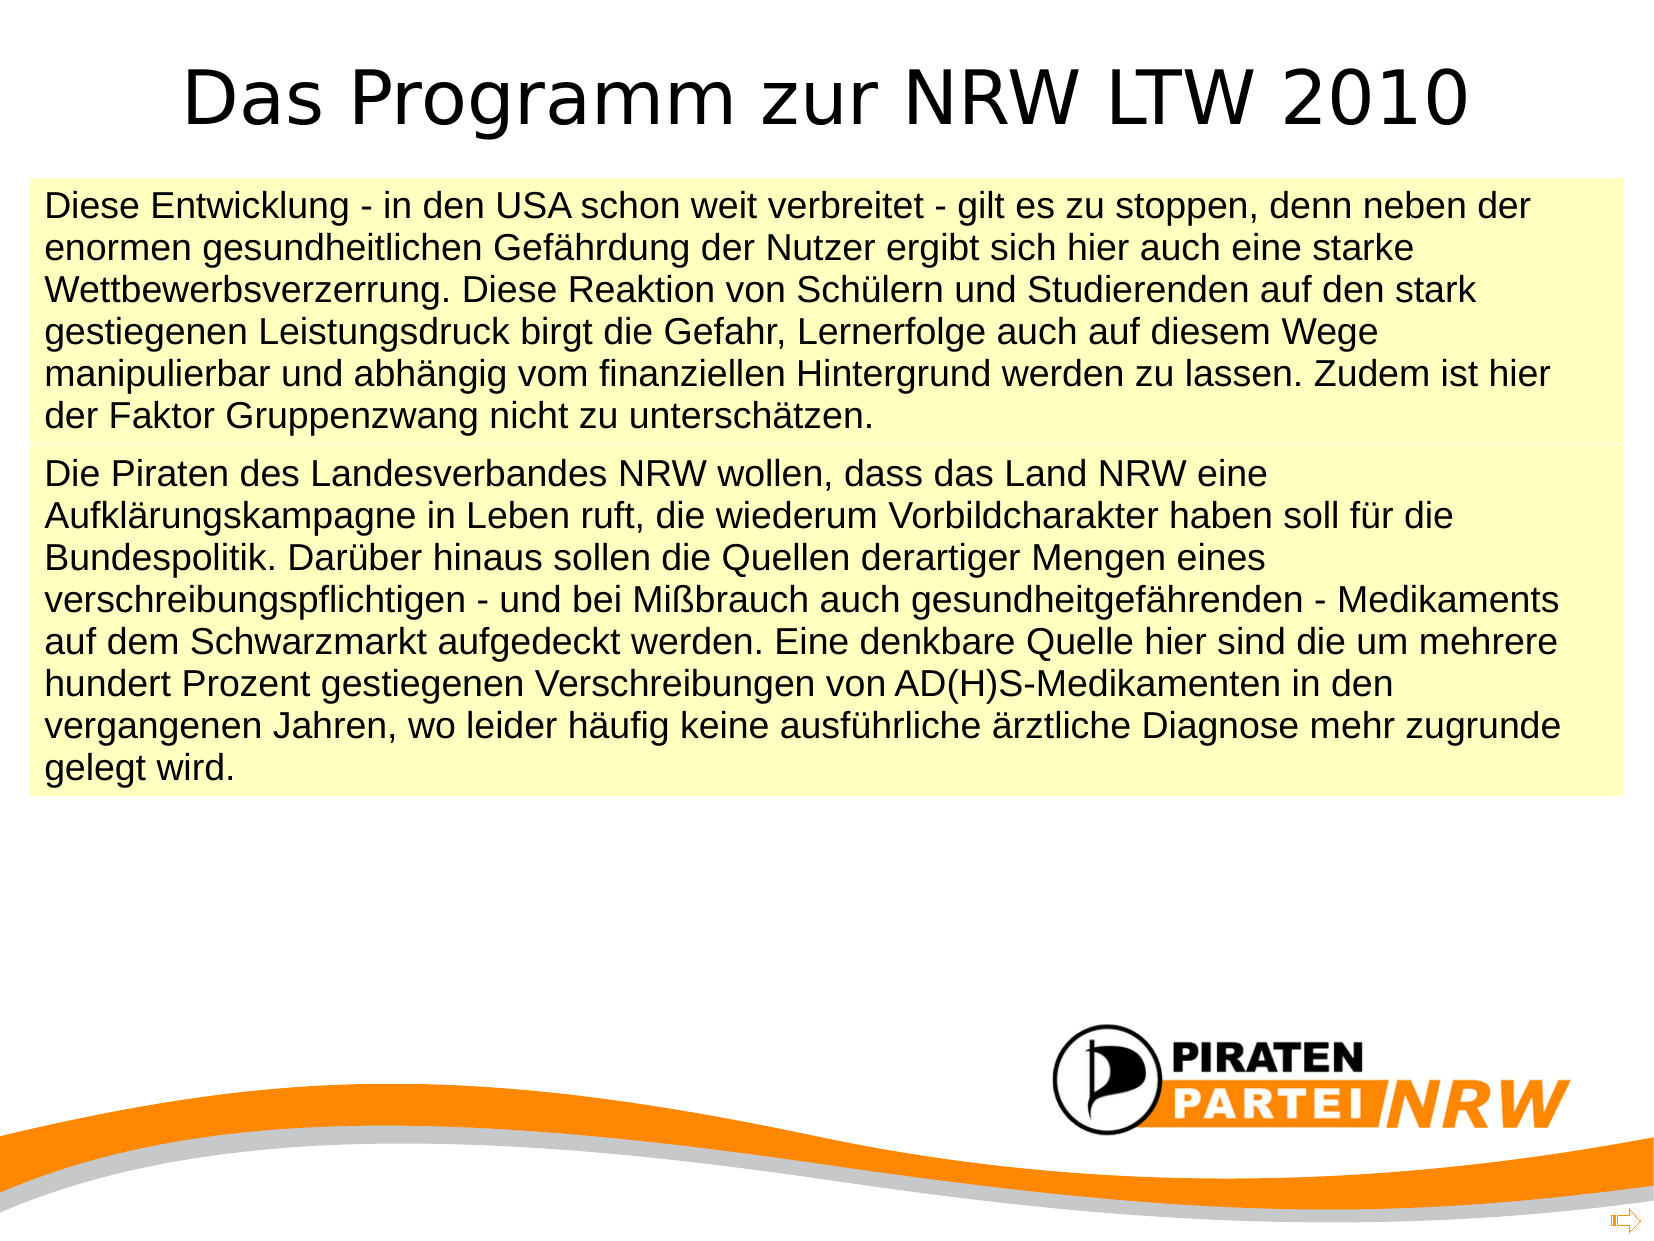

# Das Programm zur NRW LTW 2010
| Diese Entwicklung - in den USA schon weit verbreitet - gilt es zu stoppen, denn neben der enormen gesundheitlichen Gefährdung der Nutzer ergibt sich hier auch eine starke Wettbewerbsverzerrung. Diese Reaktion von Schülern und Studierenden auf den stark gestiegenen Leistungsdruck birgt die Gefahr, Lernerfolge auch auf diesem Wege manipulierbar und abhängig vom finanziellen Hintergrund werden zu lassen. Zudem ist hier der Faktor Gruppenzwang nicht zu unterschätzen. |
| --- |
| Die Piraten des Landesverbandes NRW wollen, dass das Land NRW eine Aufklärungskampagne in Leben ruft, die wiederum Vorbildcharakter haben soll für die Bundespolitik. Darüber hinaus sollen die Quellen derartiger Mengen eines verschreibungspflichtigen - und bei Mißbrauch auch gesundheitgefährenden - Medikaments auf dem Schwarzmarkt aufgedeckt werden. Eine denkbare Quelle hier sind die um mehrere hundert Prozent gestiegenen Verschreibungen von AD(H)S-Medikamenten in den vergangenen Jahren, wo leider häufig keine ausführliche ärztliche Diagnose mehr zugrunde gelegt wird. |